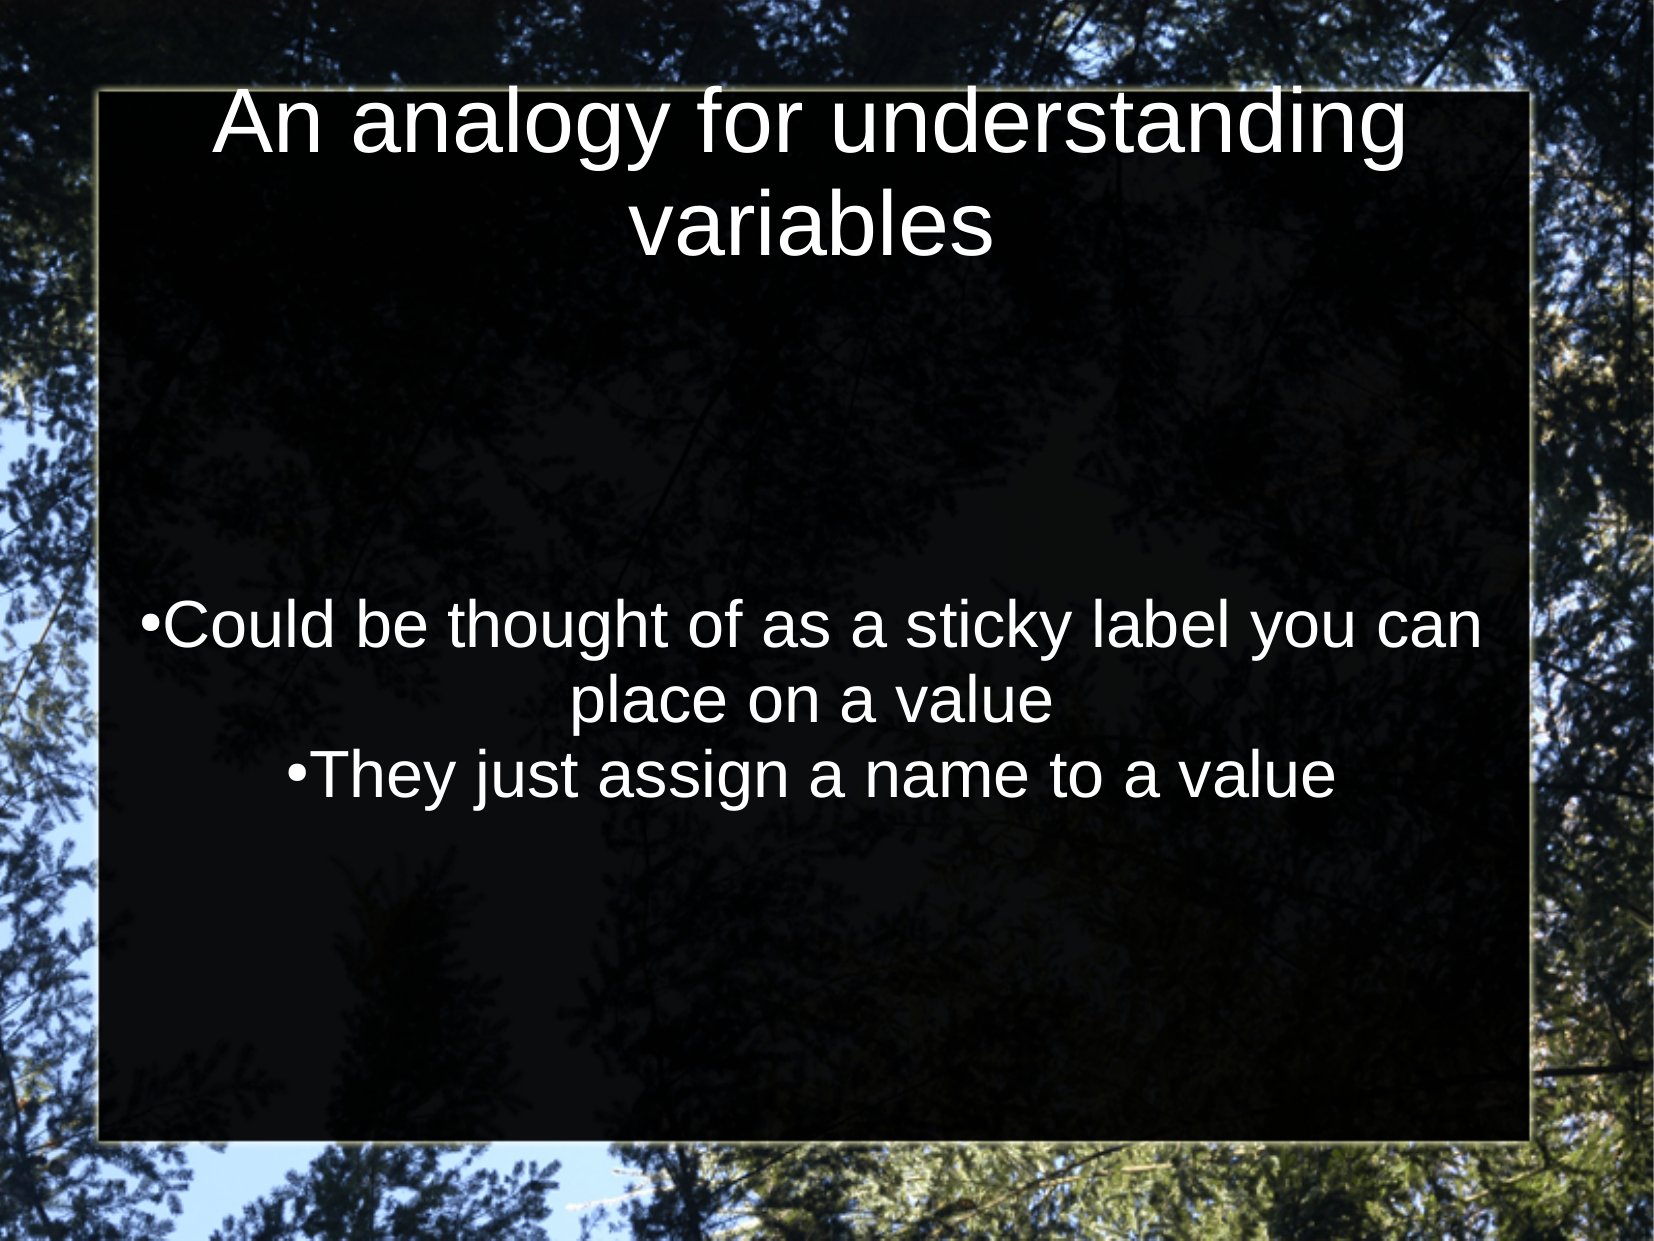

# An analogy for understanding variables
Could be thought of as a sticky label you can place on a value
They just assign a name to a value